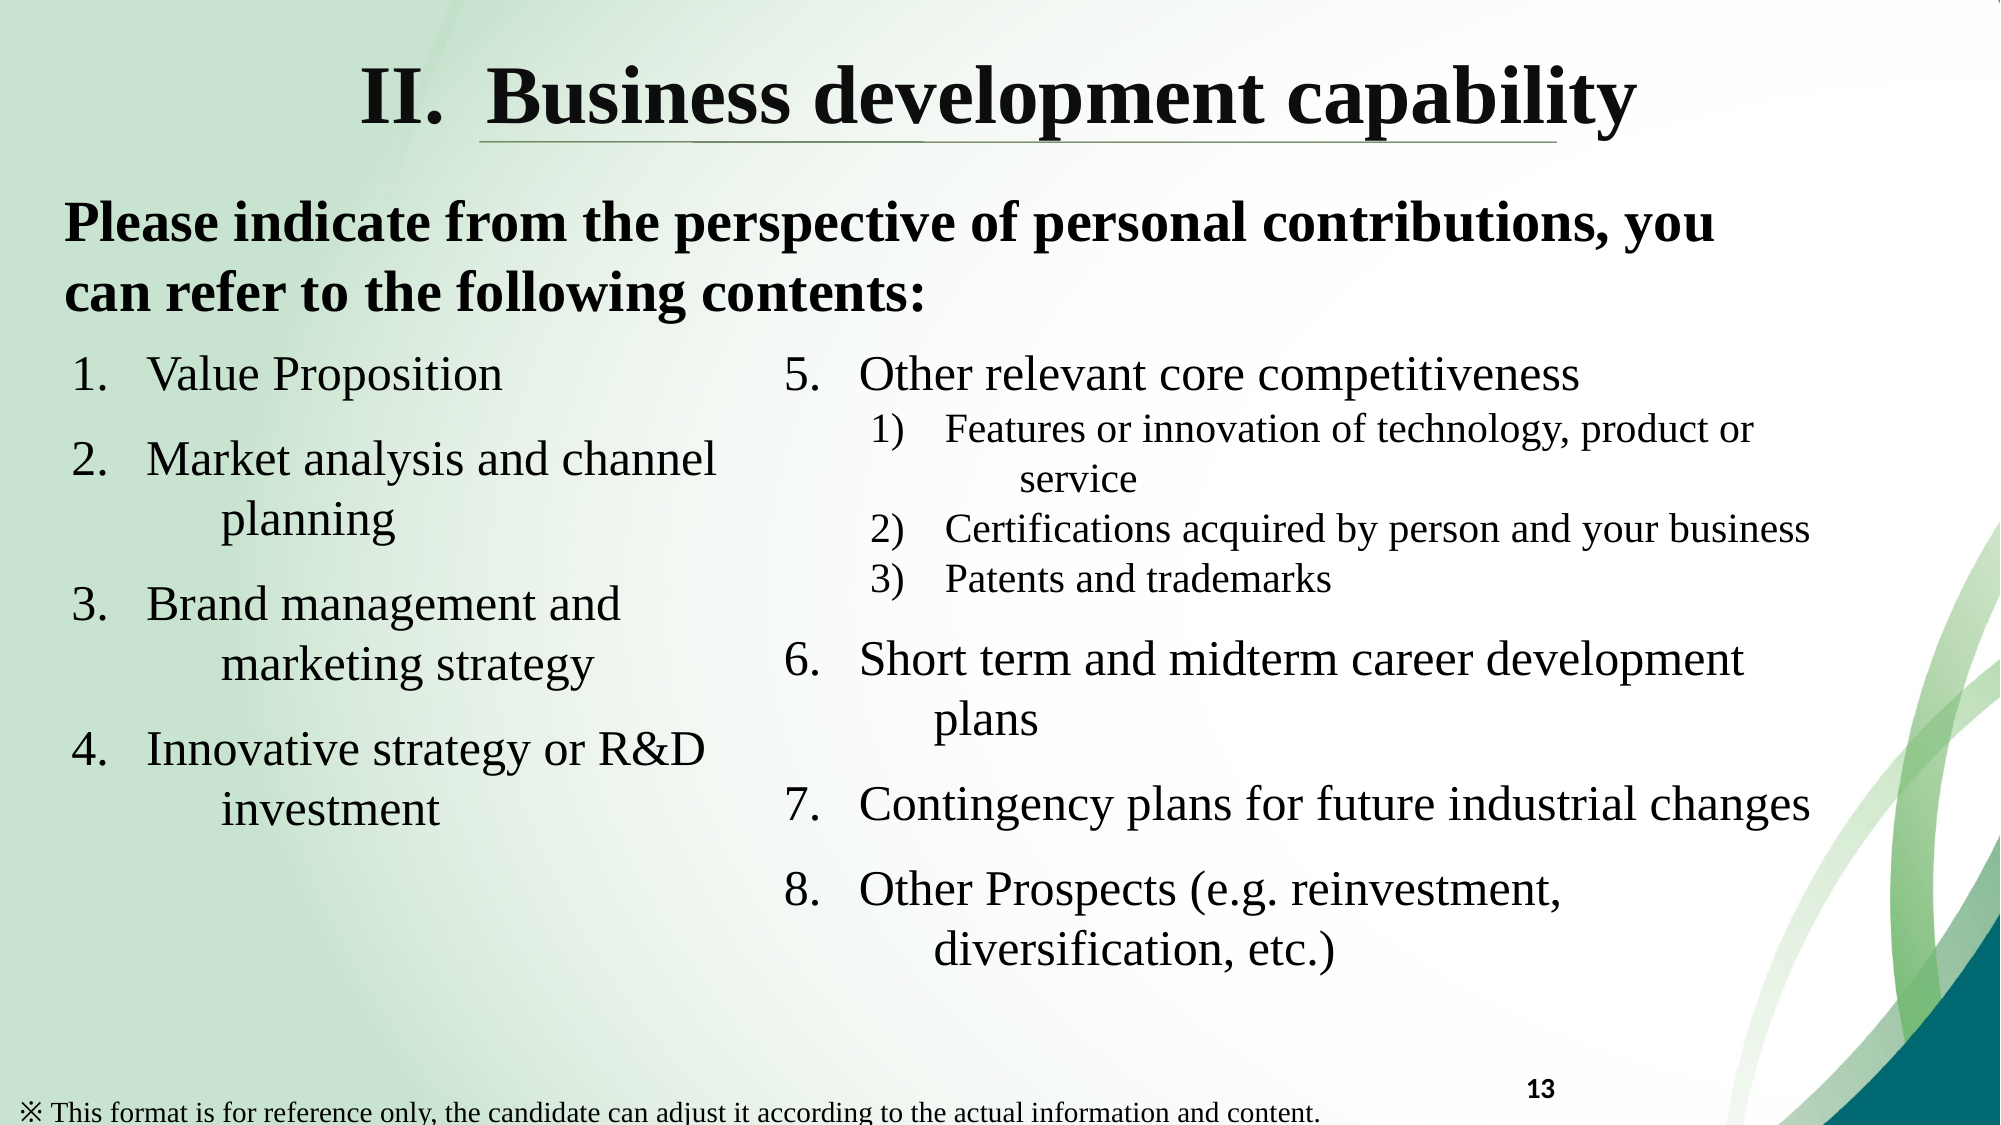

# II. Business development capability
Please indicate from the perspective of personal contributions, you can refer to the following contents:
Value Proposition
Market analysis and channel planning
Brand management and marketing strategy
Innovative strategy or R&D investment
Other relevant core competitiveness
Features or innovation of technology, product or service
Certifications acquired by person and your business
Patents and trademarks
Short term and midterm career development plans
Contingency plans for future industrial changes
Other Prospects (e.g. reinvestment, diversification, etc.)
13
※ This format is for reference only, the candidate can adjust it according to the actual information and content.